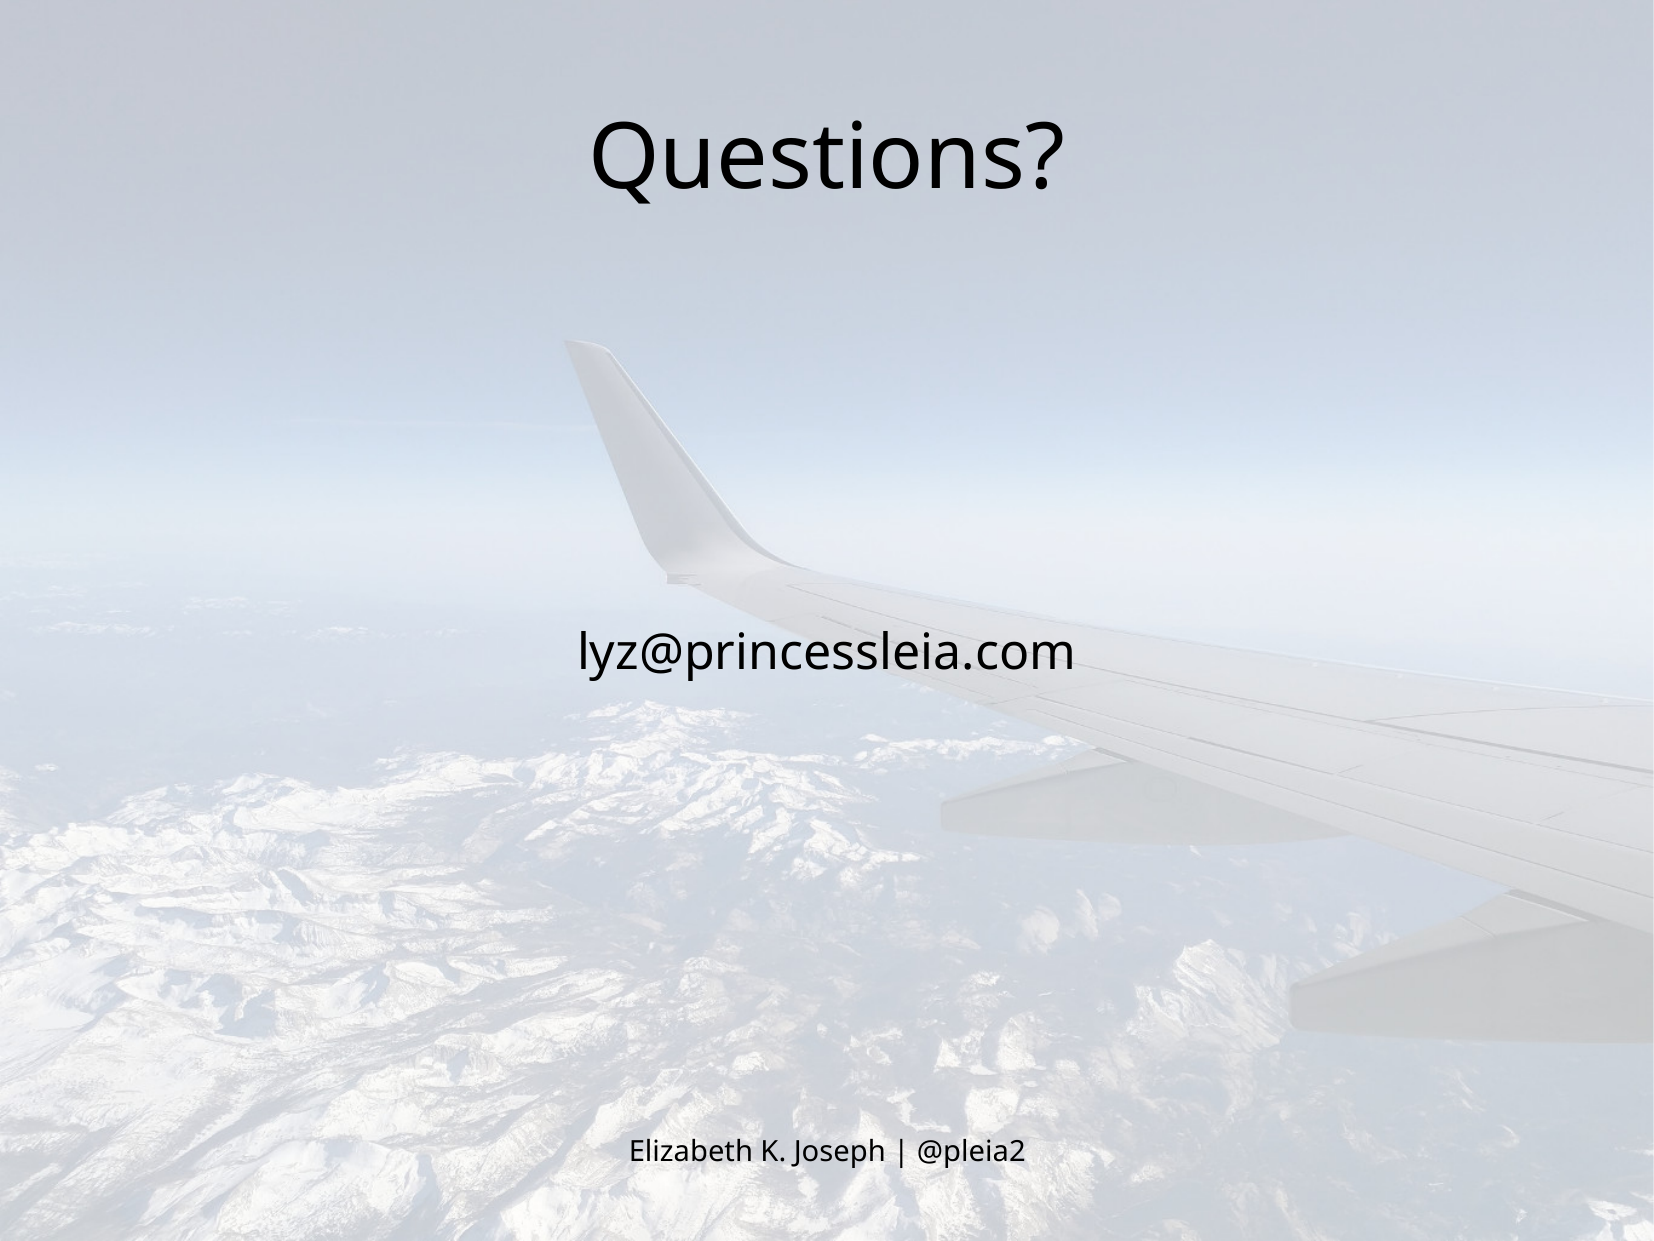

# Questions?
lyz@princessleia.com
Elizabeth K. Joseph | @pleia2